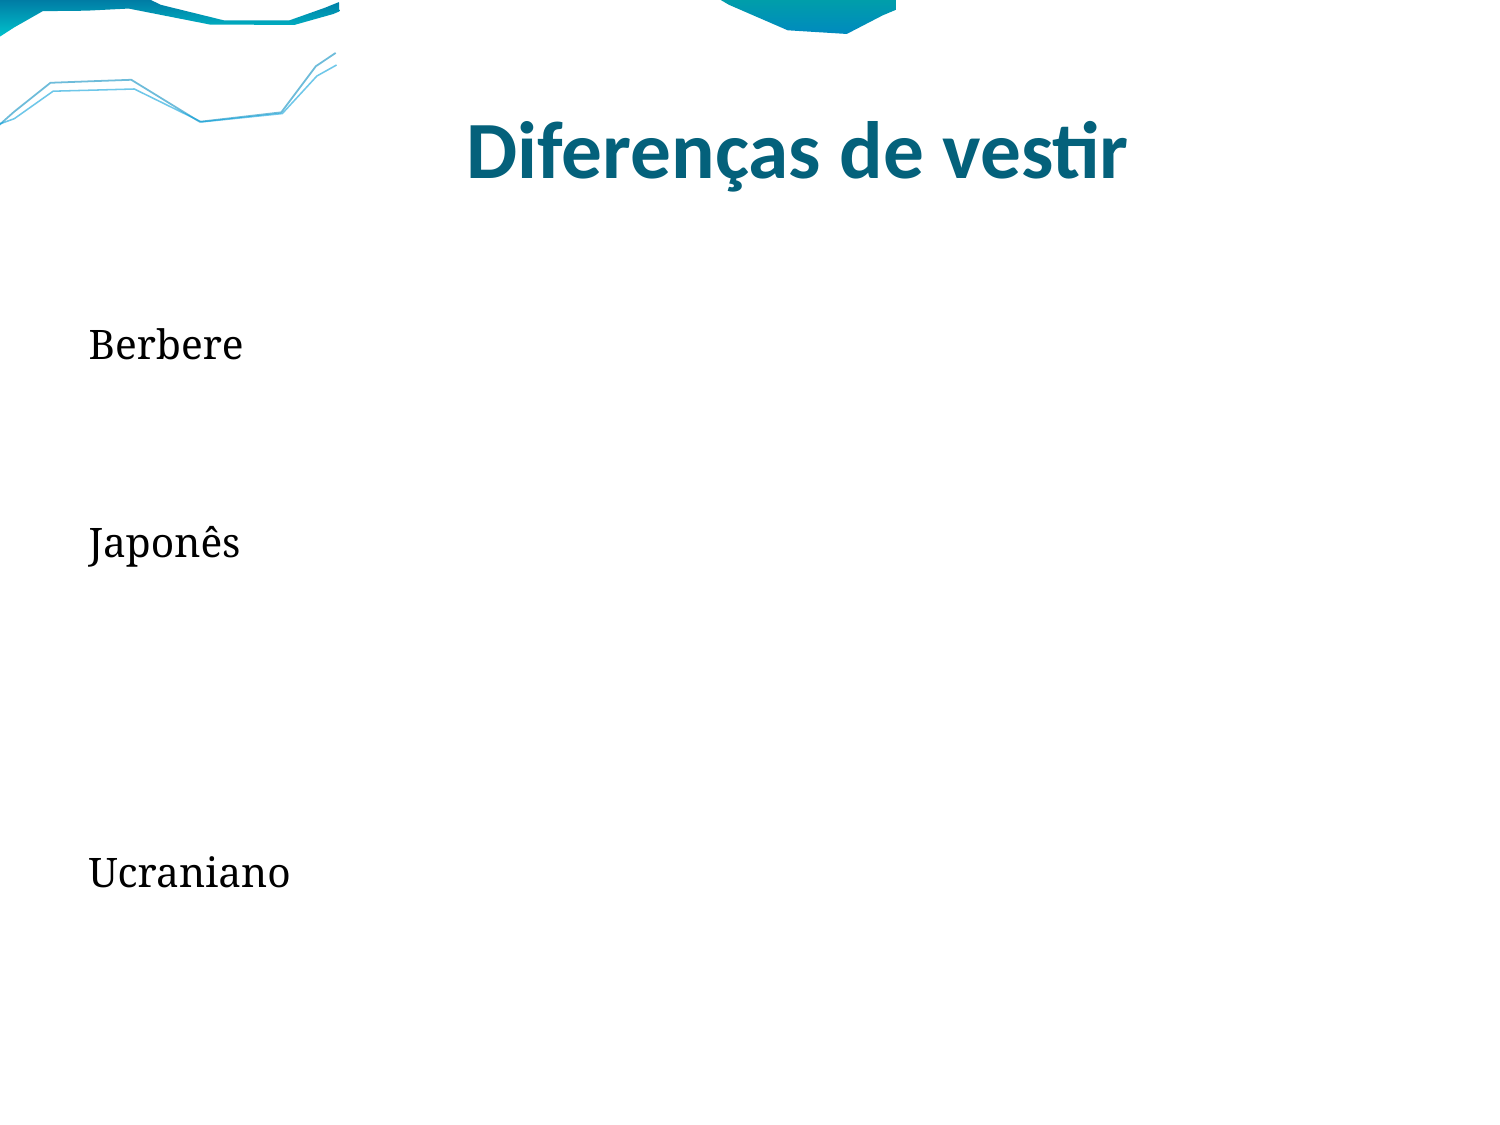

# Diferenças de vestir
Berbere
Japonês
Ucraniano